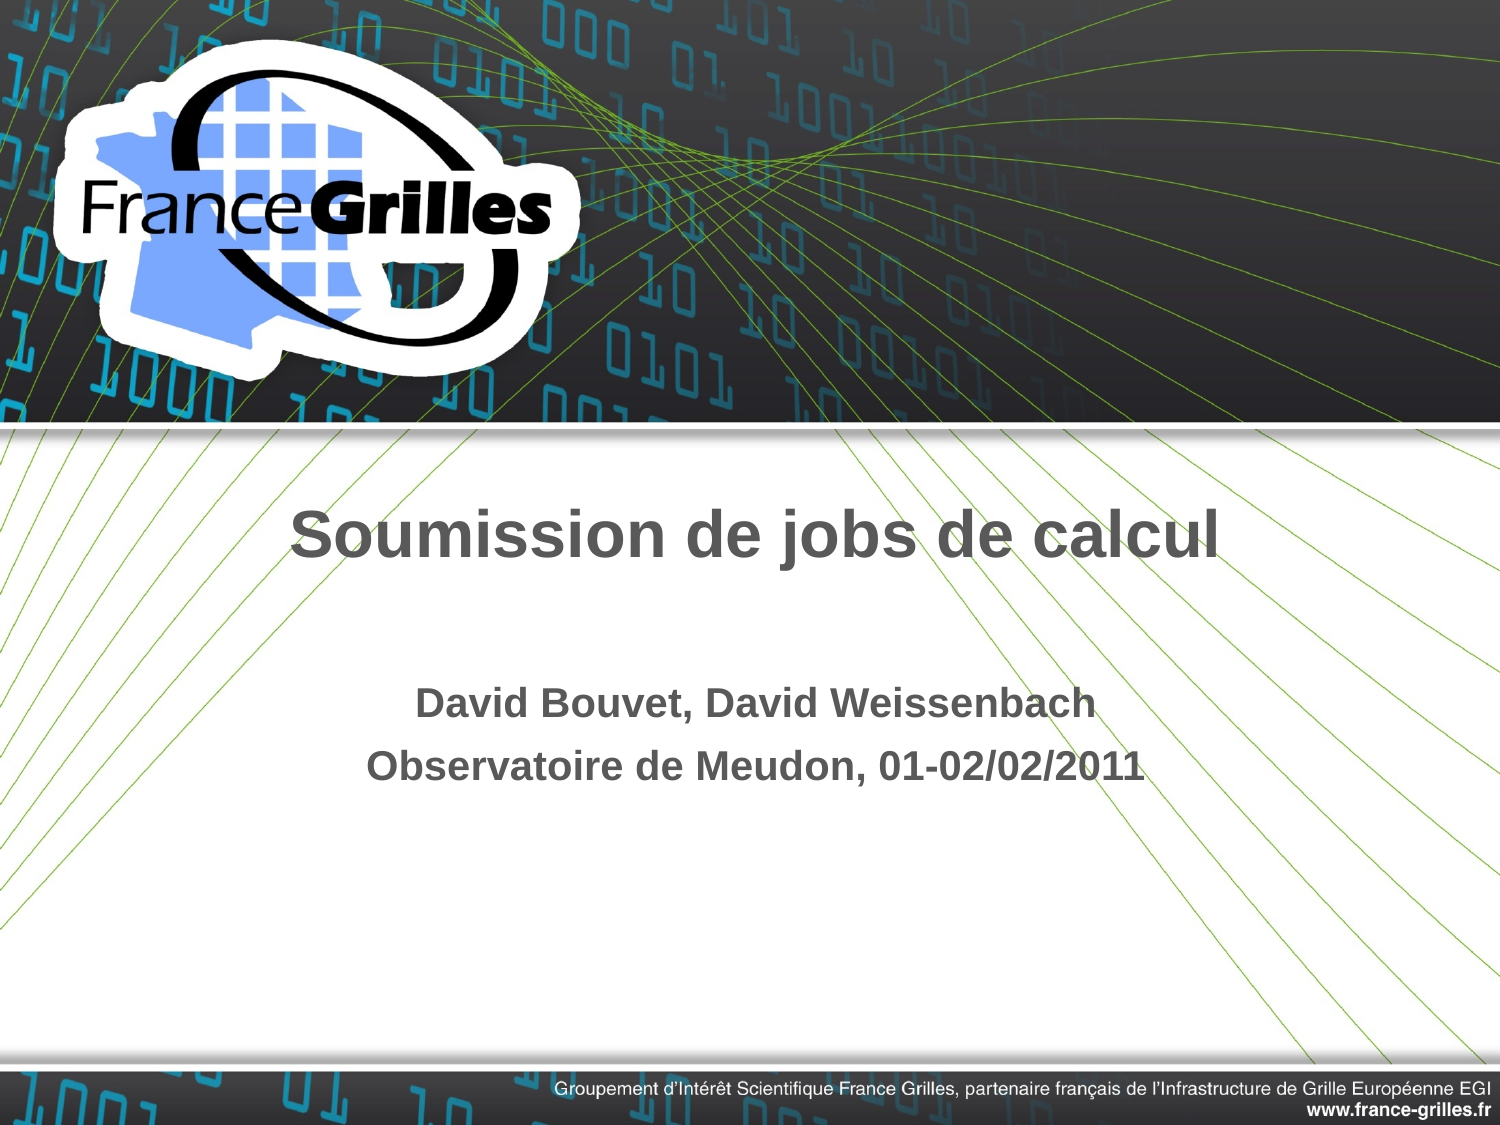

#
Soumission de jobs de calcul
David Bouvet, David Weissenbach
Observatoire de Meudon, 01-02/02/2011